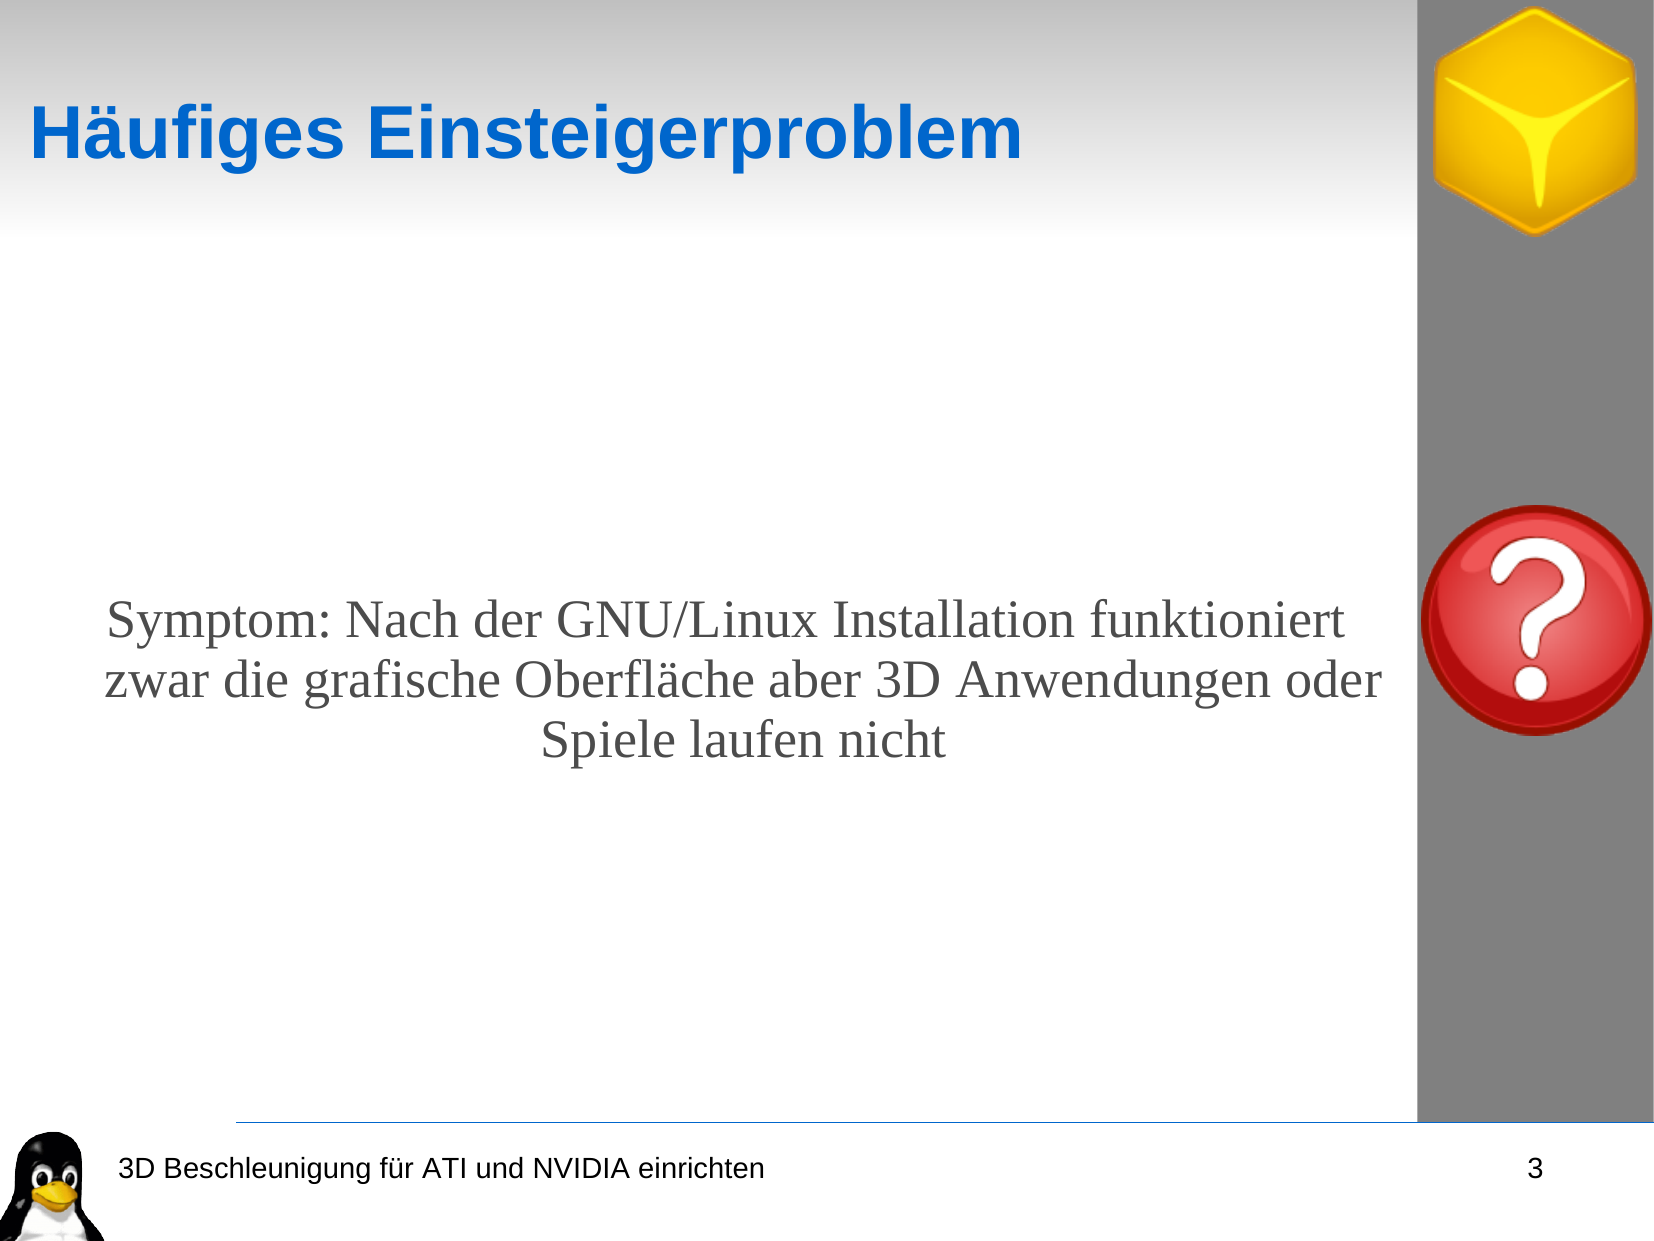

# Häufiges Einsteigerproblem
Symptom: Nach der GNU/Linux Installation funktioniert zwar die grafische Oberfläche aber 3D Anwendungen oder Spiele laufen nicht
3D Beschleunigung für ATI und NVIDIA einrichten
3